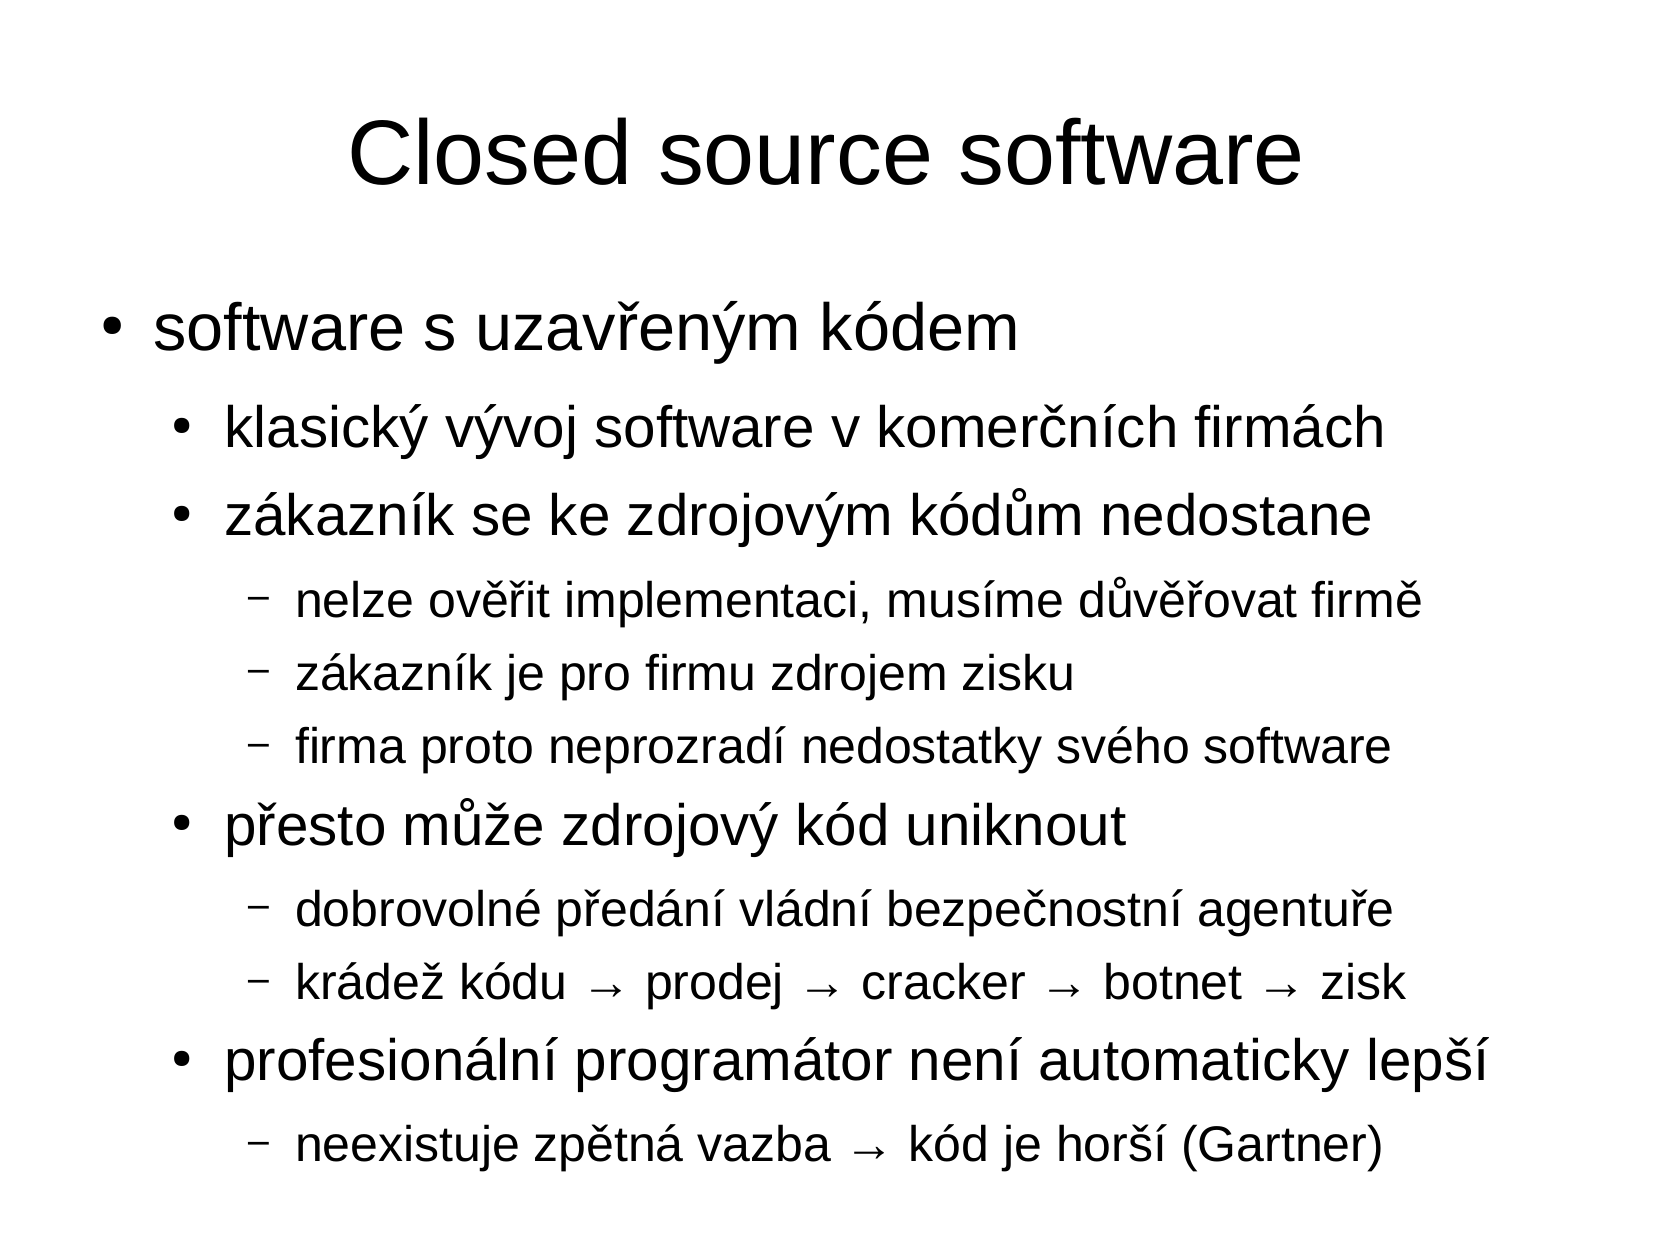

# Closed source software
software s uzavřeným kódem
klasický vývoj software v komerčních firmách
zákazník se ke zdrojovým kódům nedostane
nelze ověřit implementaci, musíme důvěřovat firmě
zákazník je pro firmu zdrojem zisku
firma proto neprozradí nedostatky svého software
přesto může zdrojový kód uniknout
dobrovolné předání vládní bezpečnostní agentuře
krádež kódu → prodej → cracker → botnet → zisk
profesionální programátor není automaticky lepší
neexistuje zpětná vazba → kód je horší (Gartner)